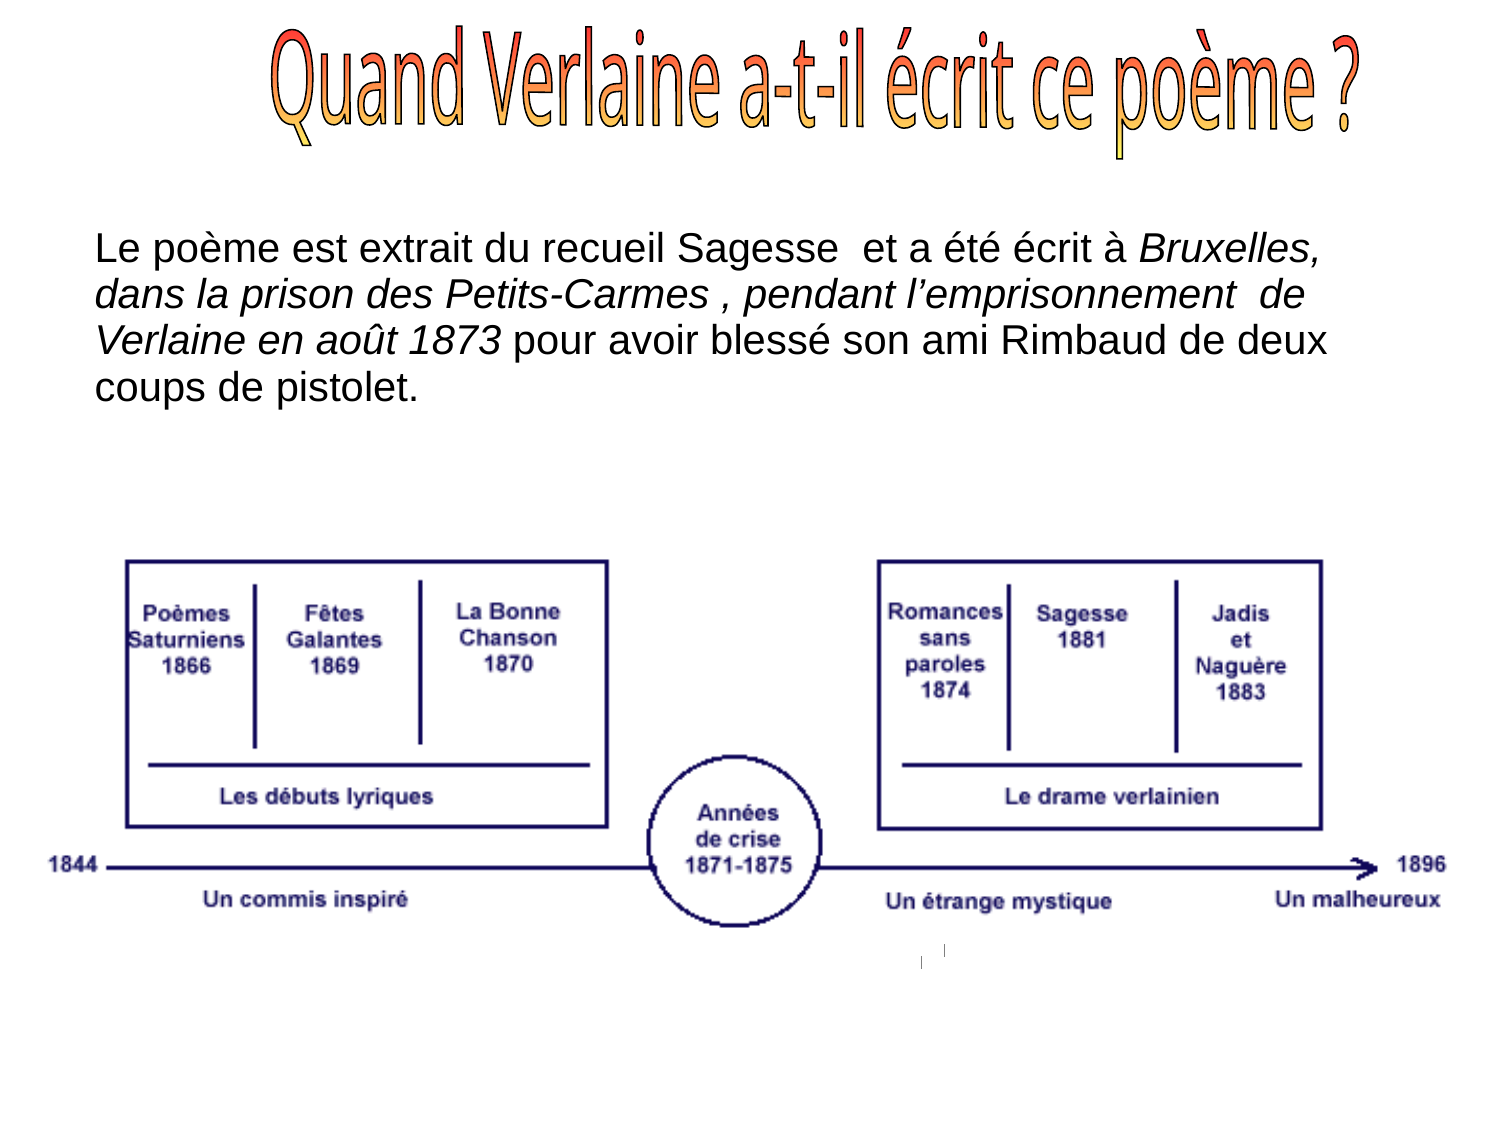

Quand Verlaine a-t-il écrit ce poème ?
# Le poème est extrait du recueil Sagesse et a été écrit à Bruxelles, dans la prison des Petits-Carmes , pendant l’emprisonnement de Verlaine en août 1873 pour avoir blessé son ami Rimbaud de deux coups de pistolet.